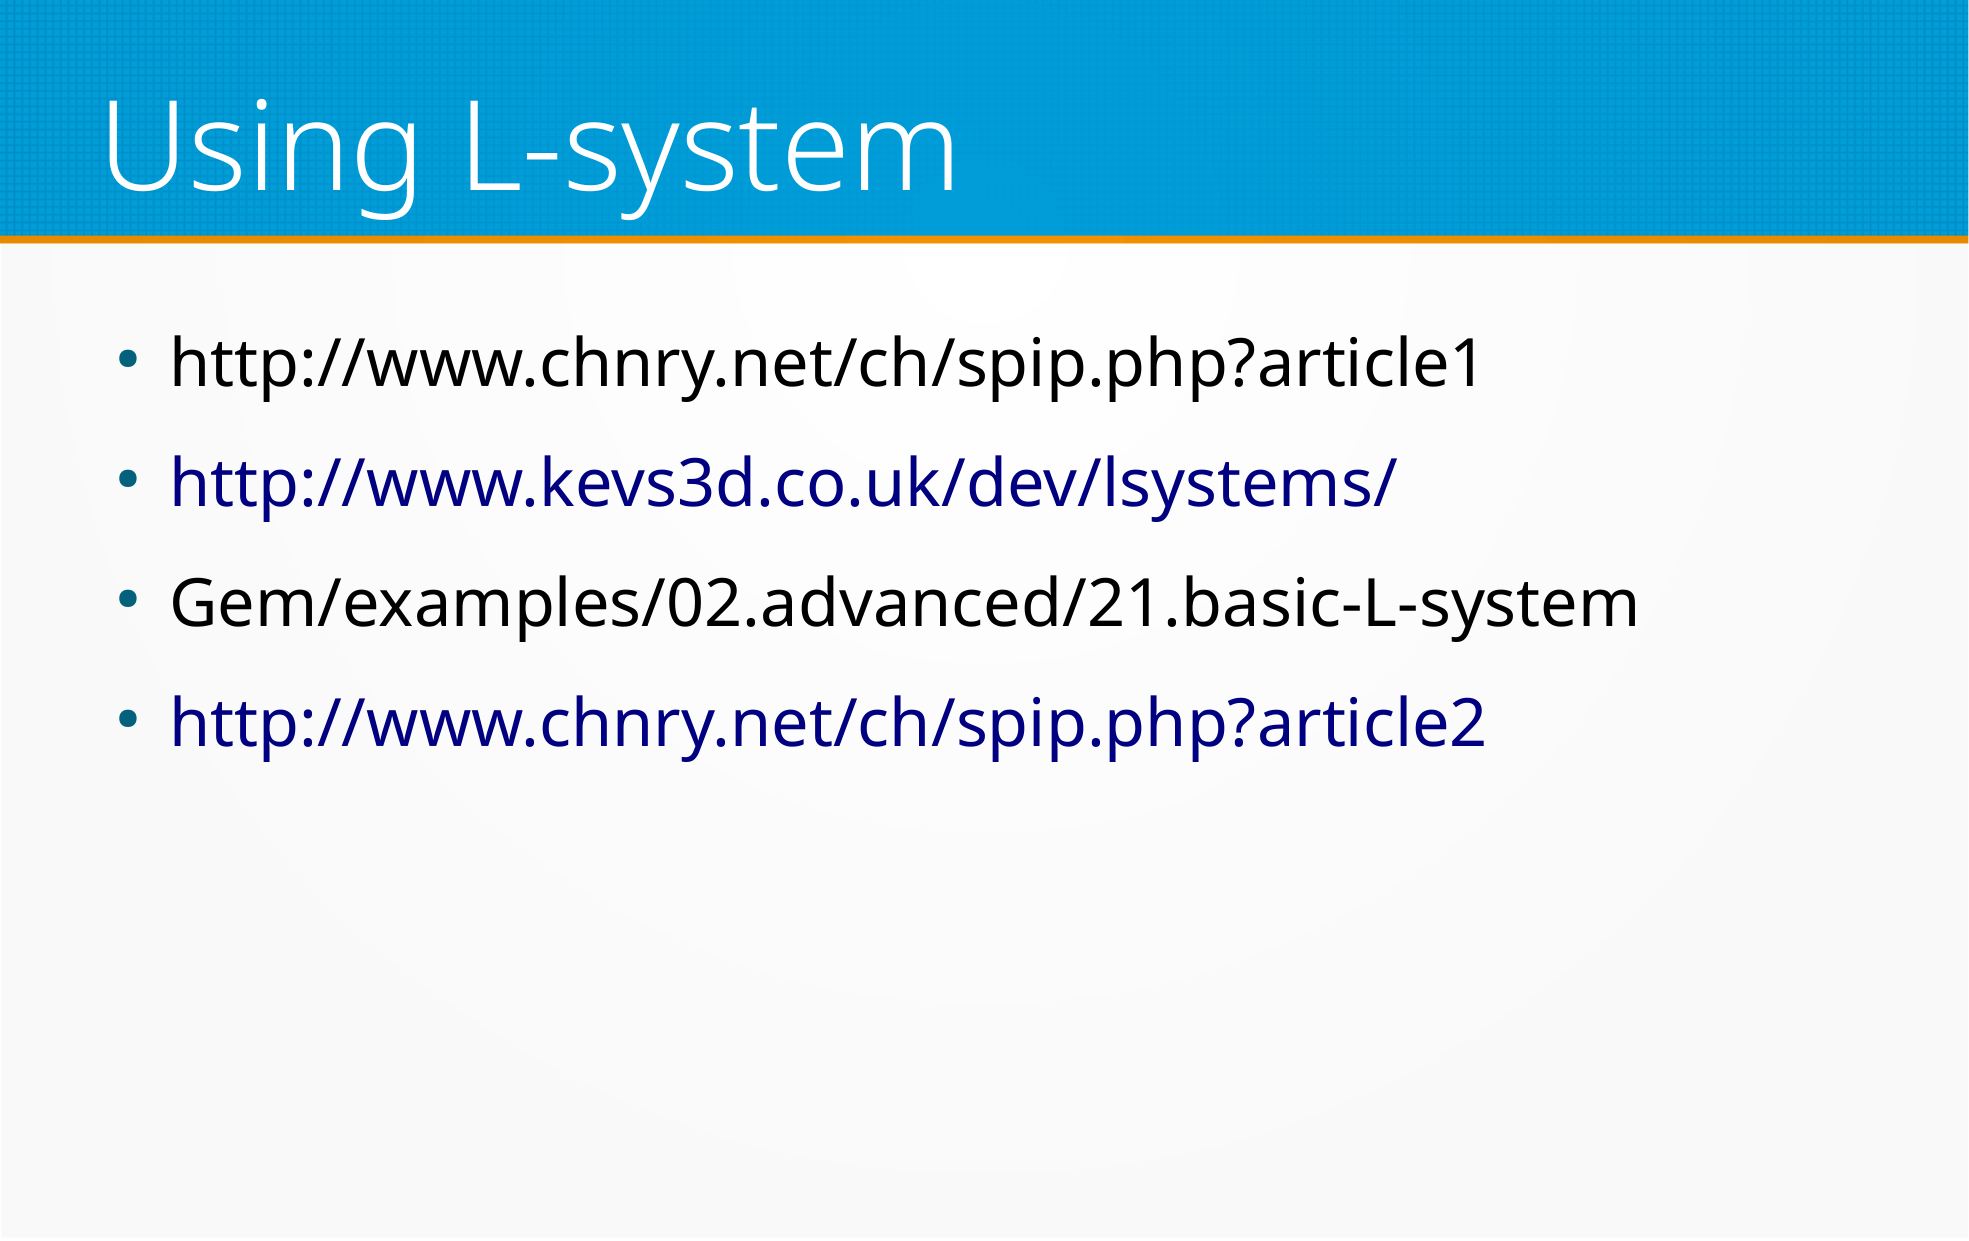

# Using L-system
http://www.chnry.net/ch/spip.php?article1
http://www.kevs3d.co.uk/dev/lsystems/
Gem/examples/02.advanced/21.basic-L-system
http://www.chnry.net/ch/spip.php?article2